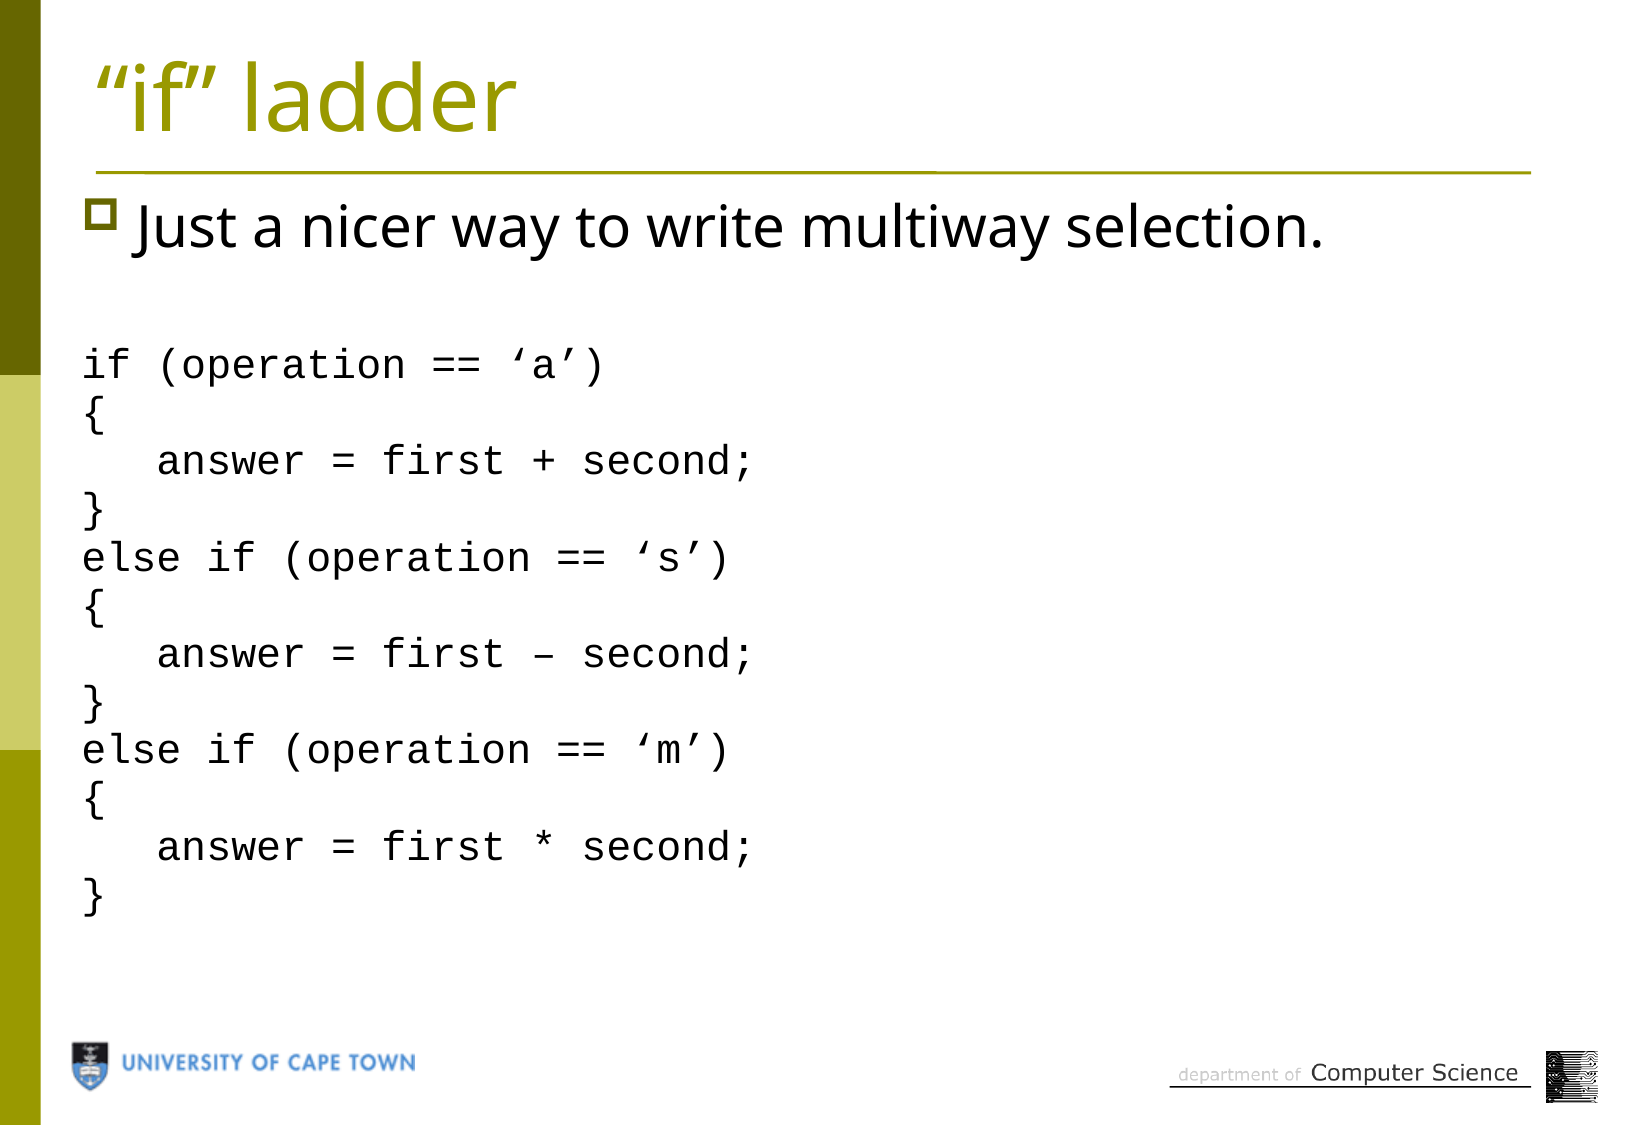

# “if” ladder
Just a nicer way to write multiway selection.
if (operation == ‘a’)
{
 answer = first + second;
}
else if (operation == ‘s’)
{
 answer = first – second;
}
else if (operation == ‘m’)
{
 answer = first * second;
}